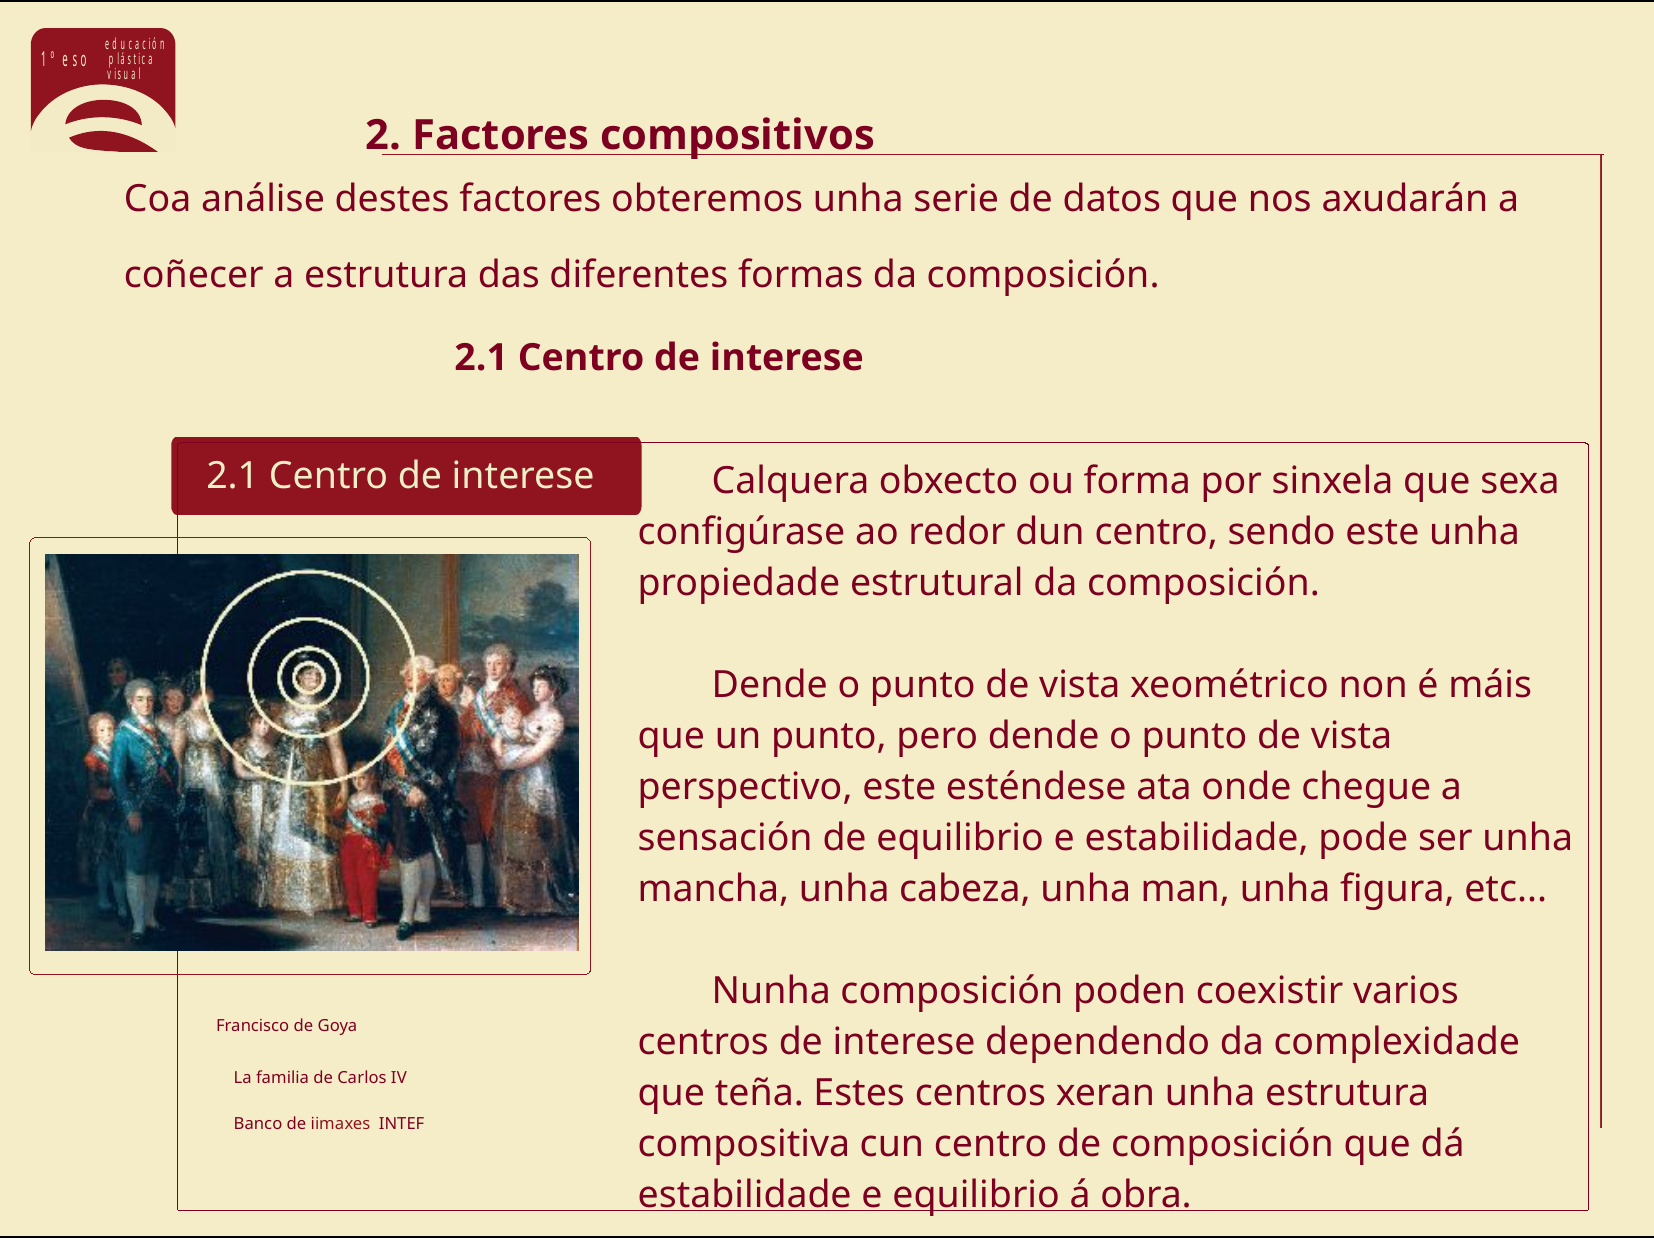

2. Factores compositivos
Coa análise destes factores obteremos unha serie de datos que nos axudarán a coñecer a estrutura das diferentes formas da composición.
#
	2.1 Centro de interese
	2.1 Centro de interese
	Calquera obxecto ou forma por sinxela que sexa configúrase ao redor dun centro, sendo este unha propiedade estrutural da composición.
	Dende o punto de vista xeométrico non é máis que un punto, pero dende o punto de vista perspectivo, este esténdese ata onde chegue a sensación de equilibrio e estabilidade, pode ser unha mancha, unha cabeza, unha man, unha figura, etc...
	Nunha composición poden coexistir varios centros de interese dependendo da complexidade
que teña. Estes centros xeran unha estrutura compositiva cun centro de composición que dá estabilidade e equilibrio á obra.
 Francisco de Goya
La familia de Carlos IV
Banco de iimaxes INTEF